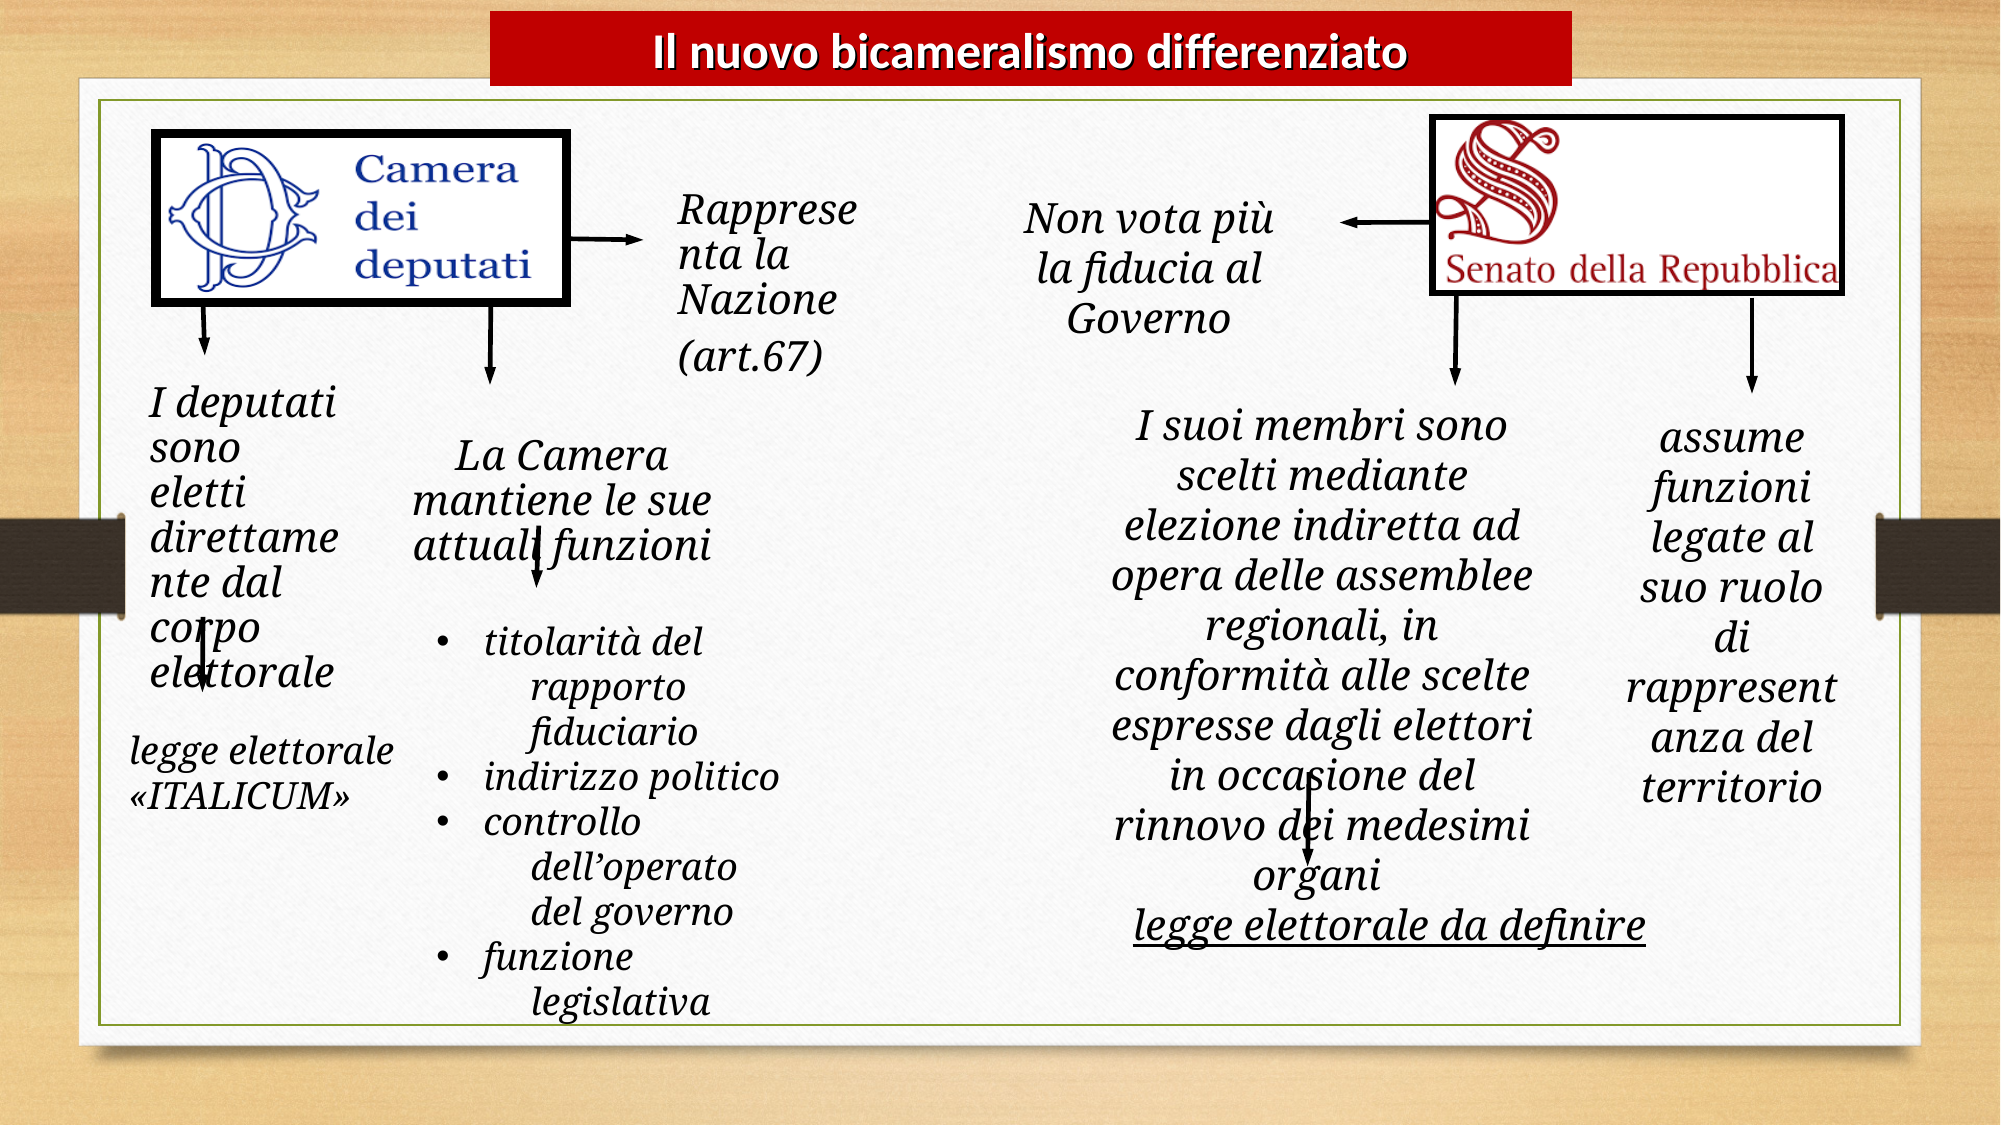

Il nuovo bicameralismo differenziato
Rappresenta la Nazione
(art.67)
Non vota più la fiducia al Governo
I deputati sono eletti direttamente dal corpo elettorale
I suoi membri sono scelti mediante elezione indiretta ad opera delle assemblee regionali, in conformità alle scelte espresse dagli elettori in occasione del rinnovo dei medesimi organi
assume funzioni legate al suo ruolo di rappresentanza del territorio
La Camera mantiene le sue attuali funzioni
titolarità del rapporto fiduciario
indirizzo politico
controllo dell’operato del governo
funzione legislativa
legge elettorale «ITALICUM»
legge elettorale da definire